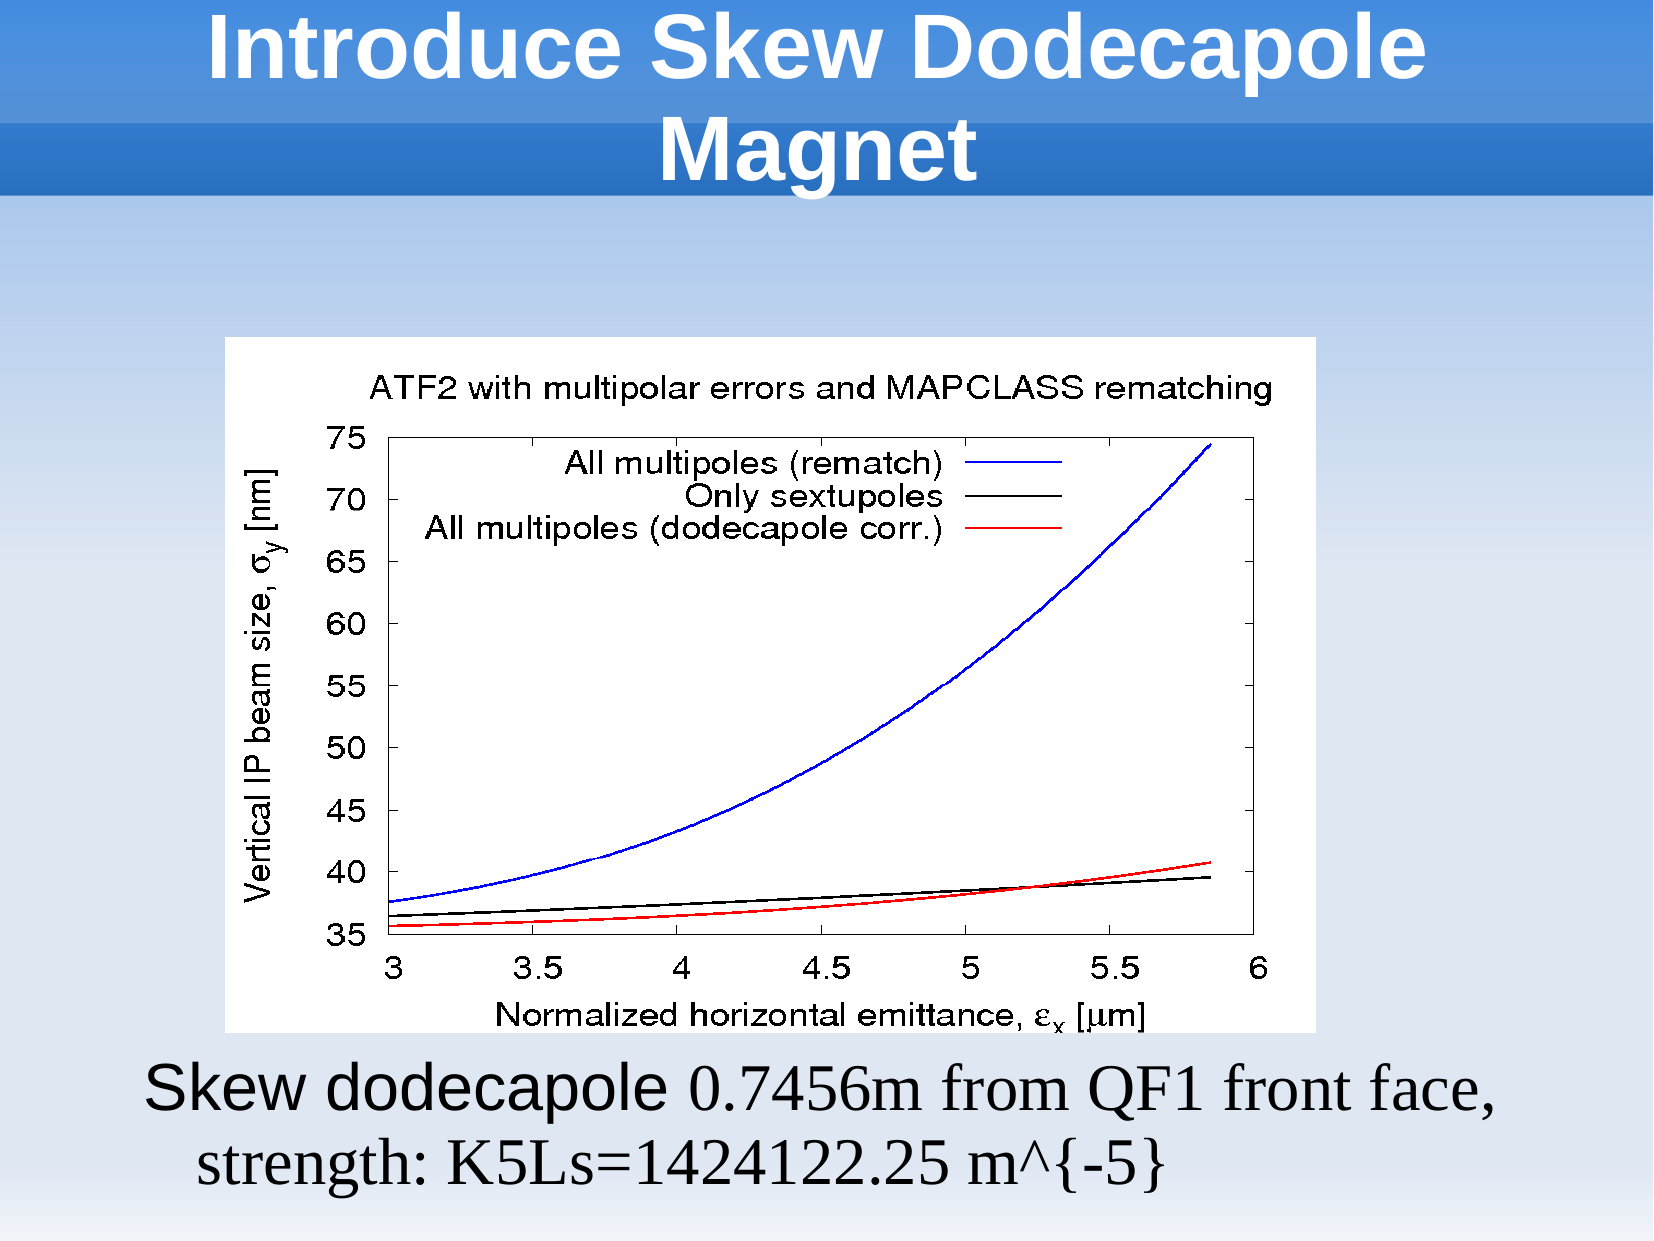

# Introduce Skew Dodecapole Magnet
Skew dodecapole 0.7456m from QF1 front face, strength: K5Ls=1424122.25 m^{-5}